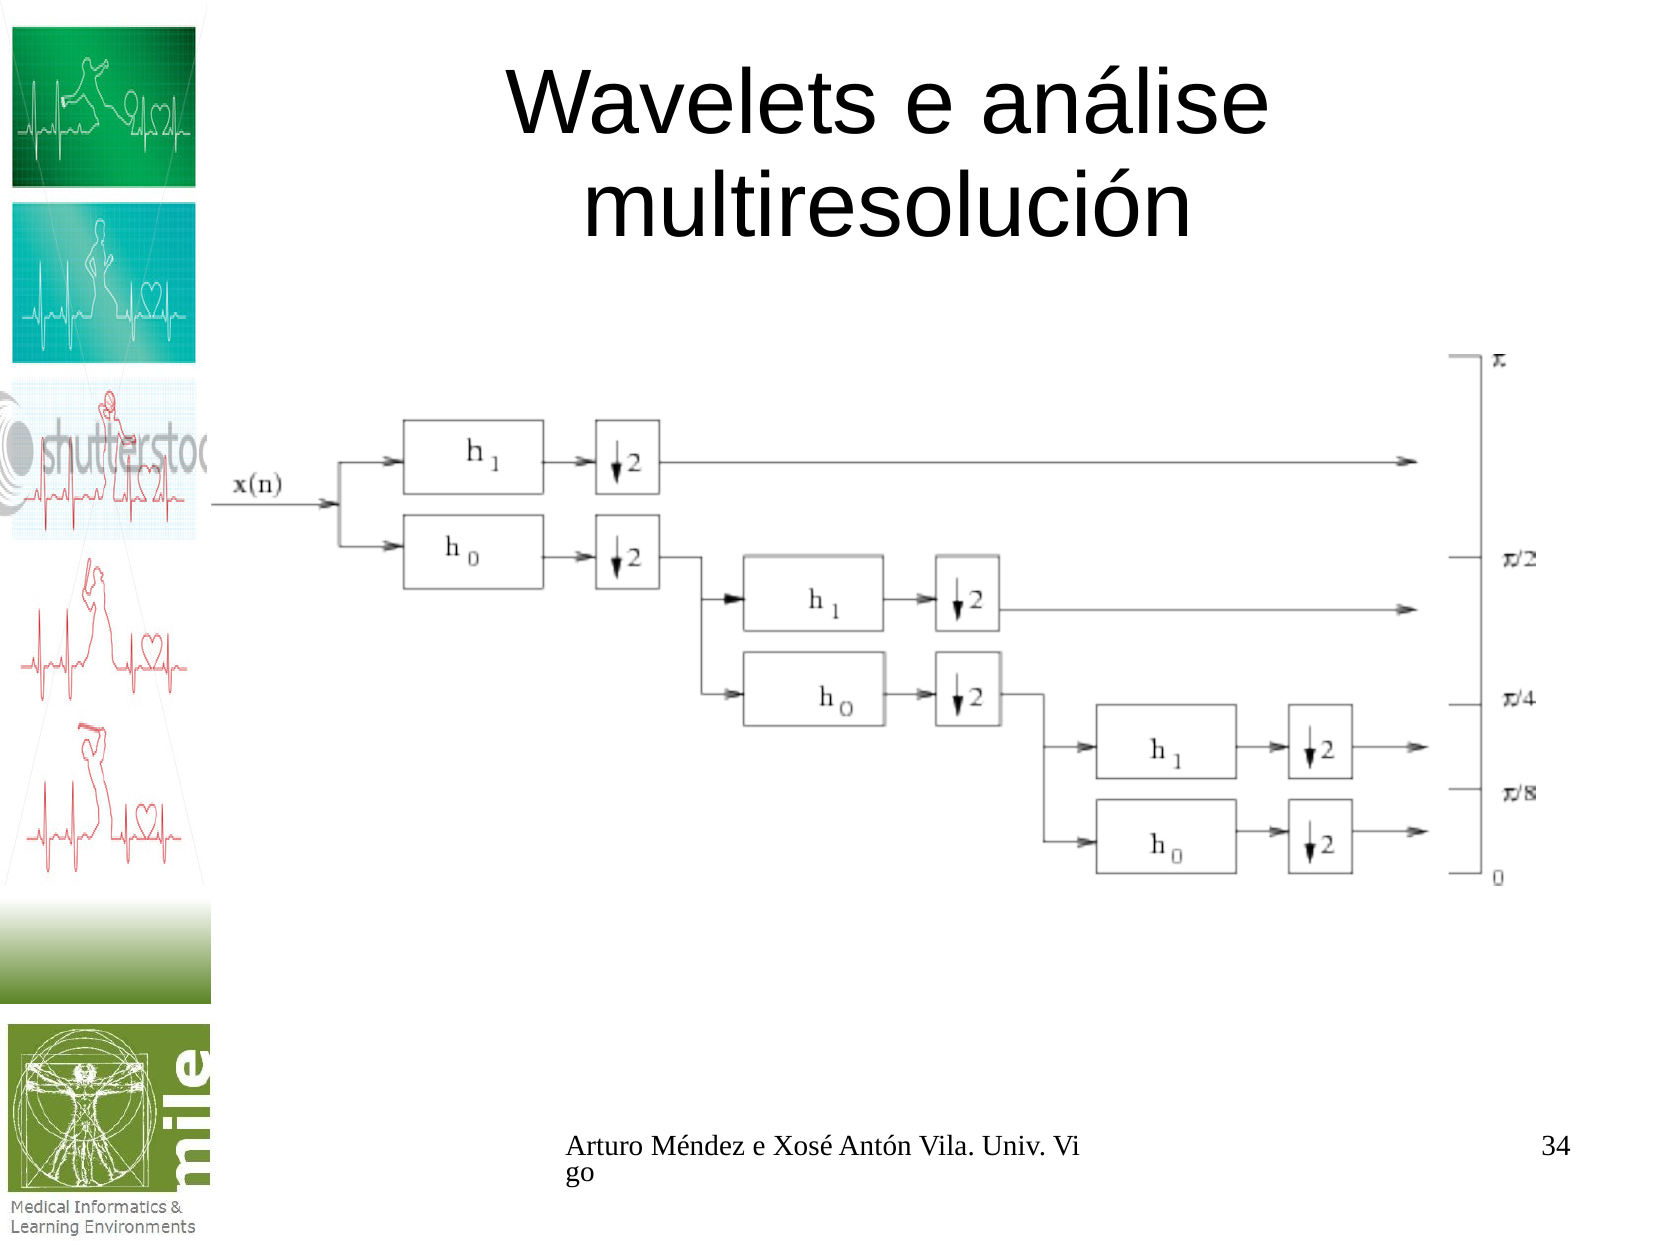

# Wavelets e análise multiresolución
Arturo Méndez e Xosé Antón Vila. Univ. Vigo
34